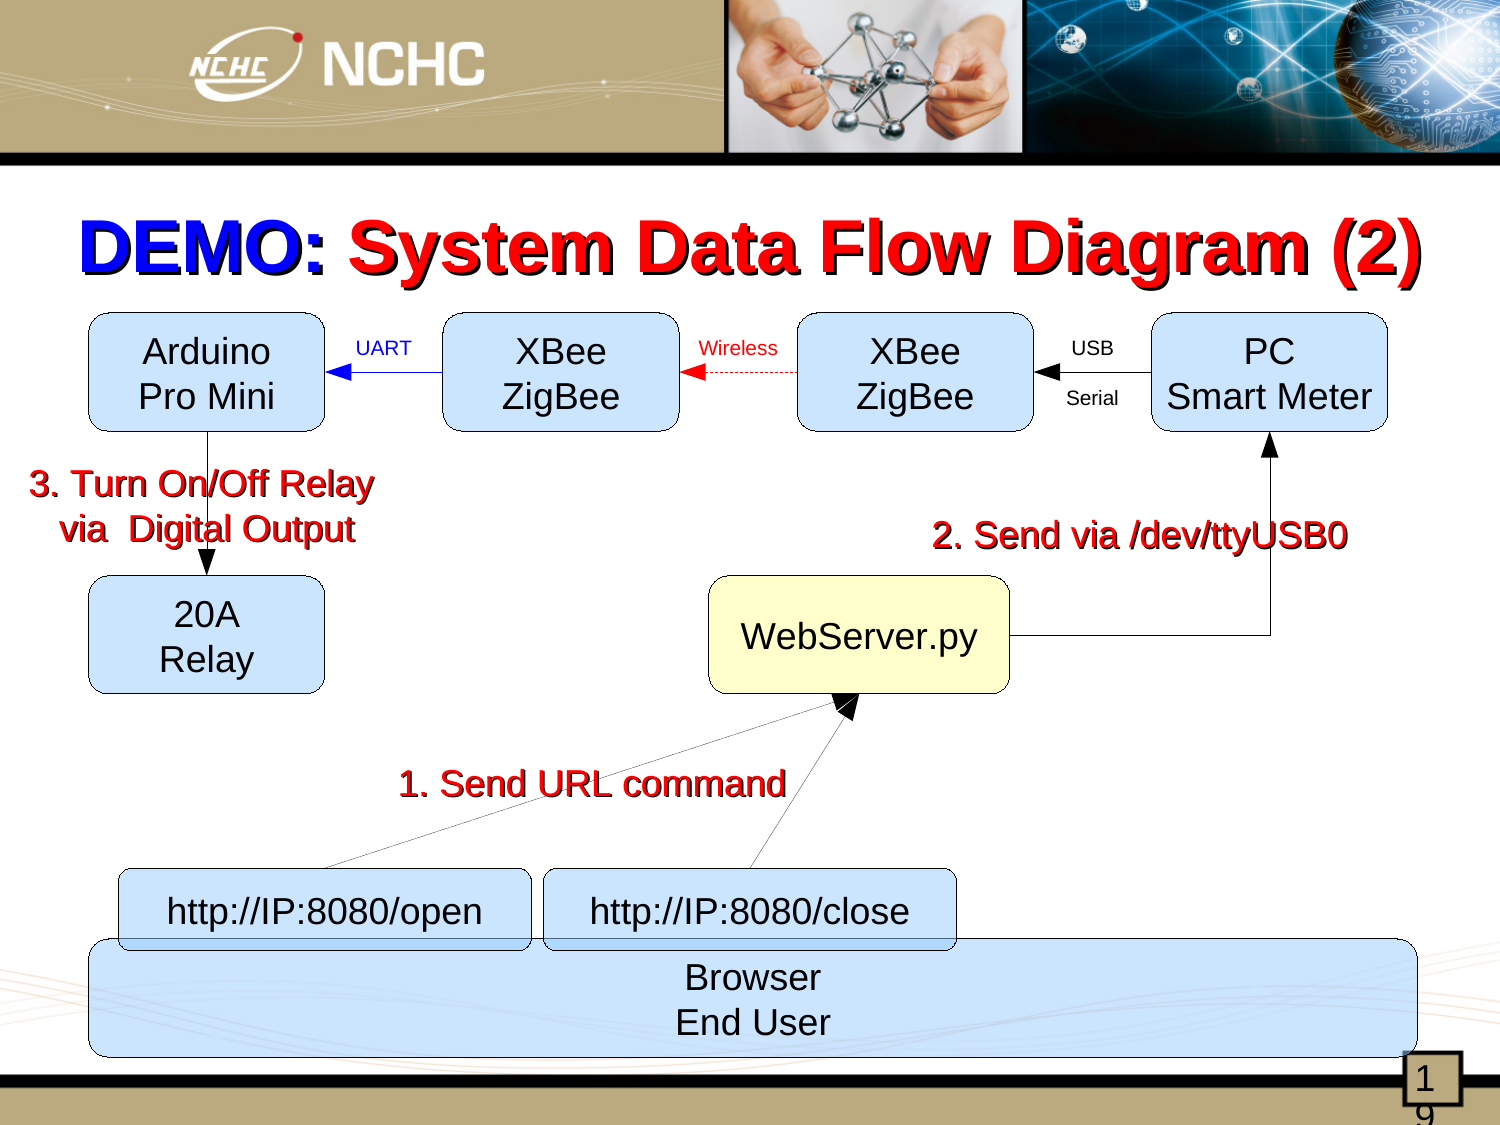

# DEMO: System Data Flow Diagram (2)
Arduino
Pro Mini
XBee
ZigBee
XBee
ZigBee
PC
Smart Meter
20A
Relay
WebServer.py
http://IP:8080/open
http://IP:8080/close
Browser
End User
19